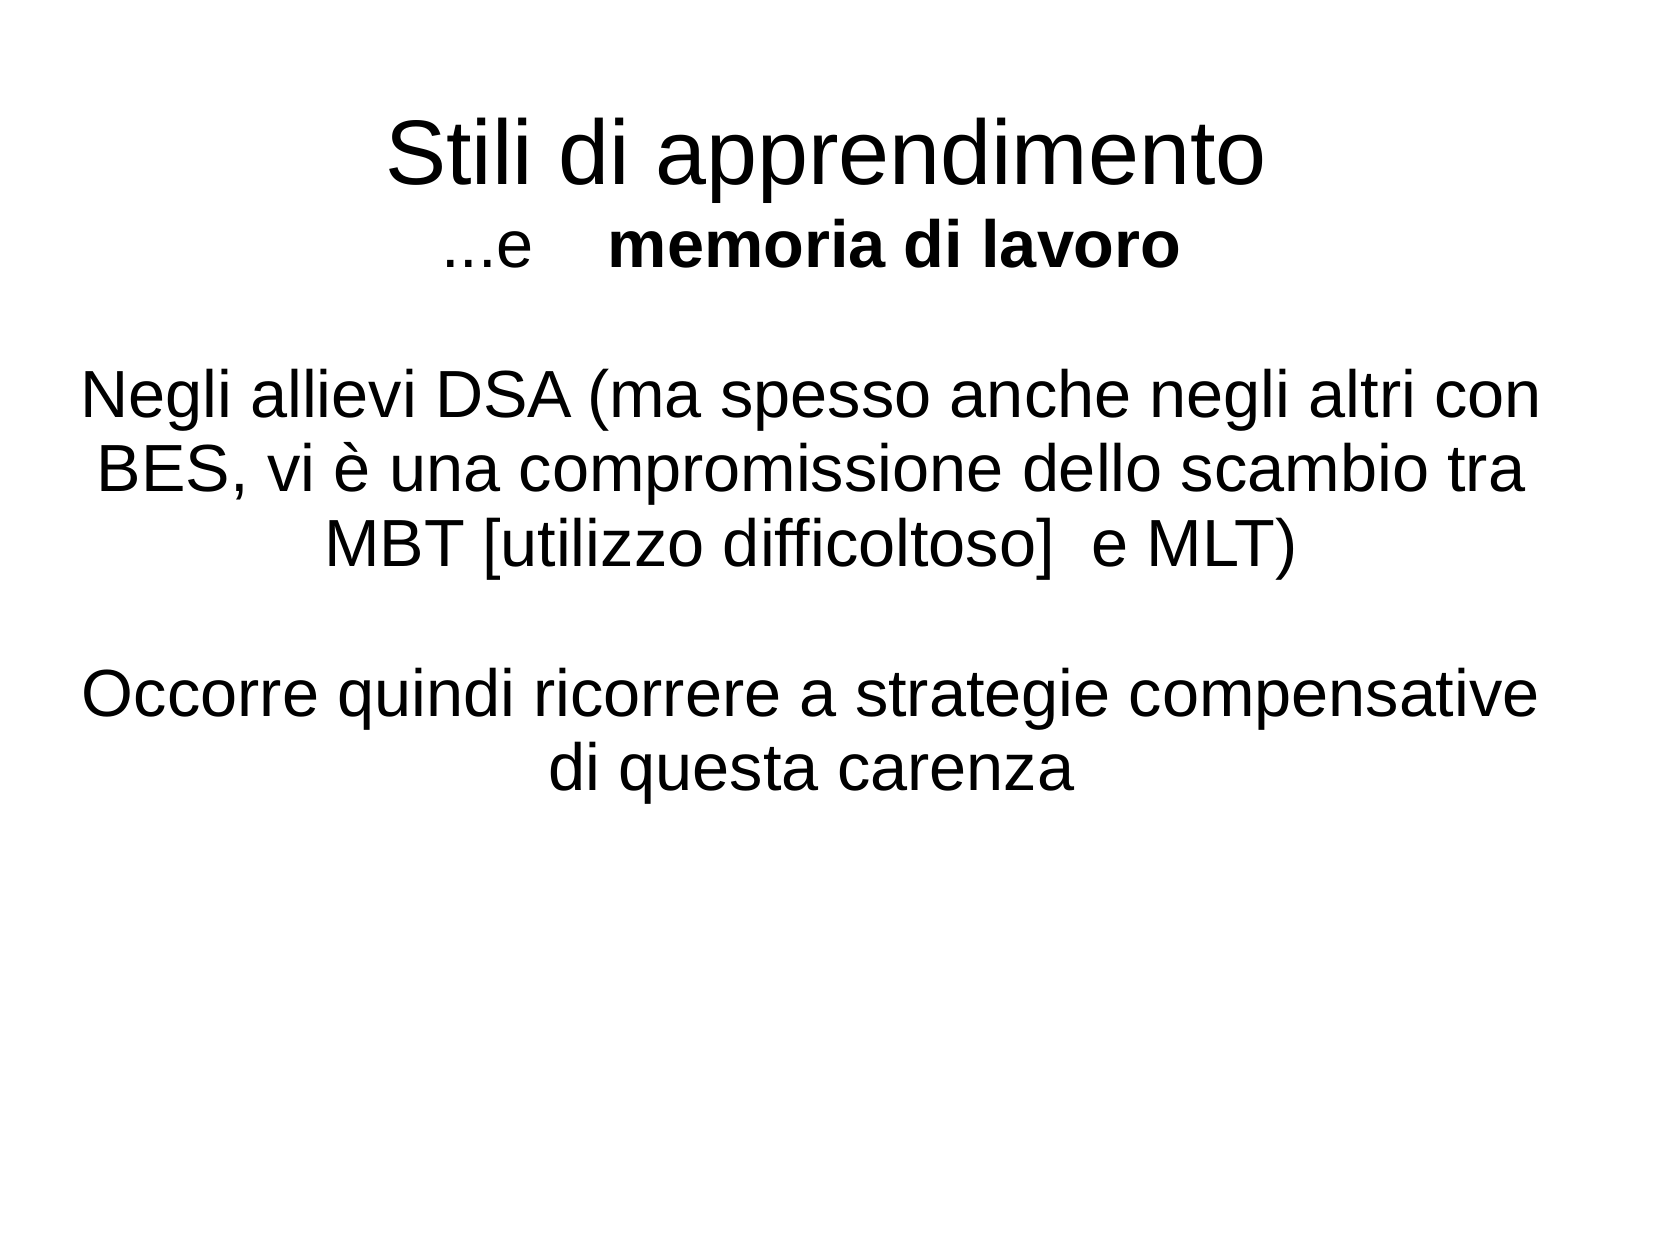

# Stili di apprendimento
...e memoria di lavoro
Negli allievi DSA (ma spesso anche negli altri con BES, vi è una compromissione dello scambio tra MBT [utilizzo difficoltoso] e MLT)
Occorre quindi ricorrere a strategie compensative di questa carenza